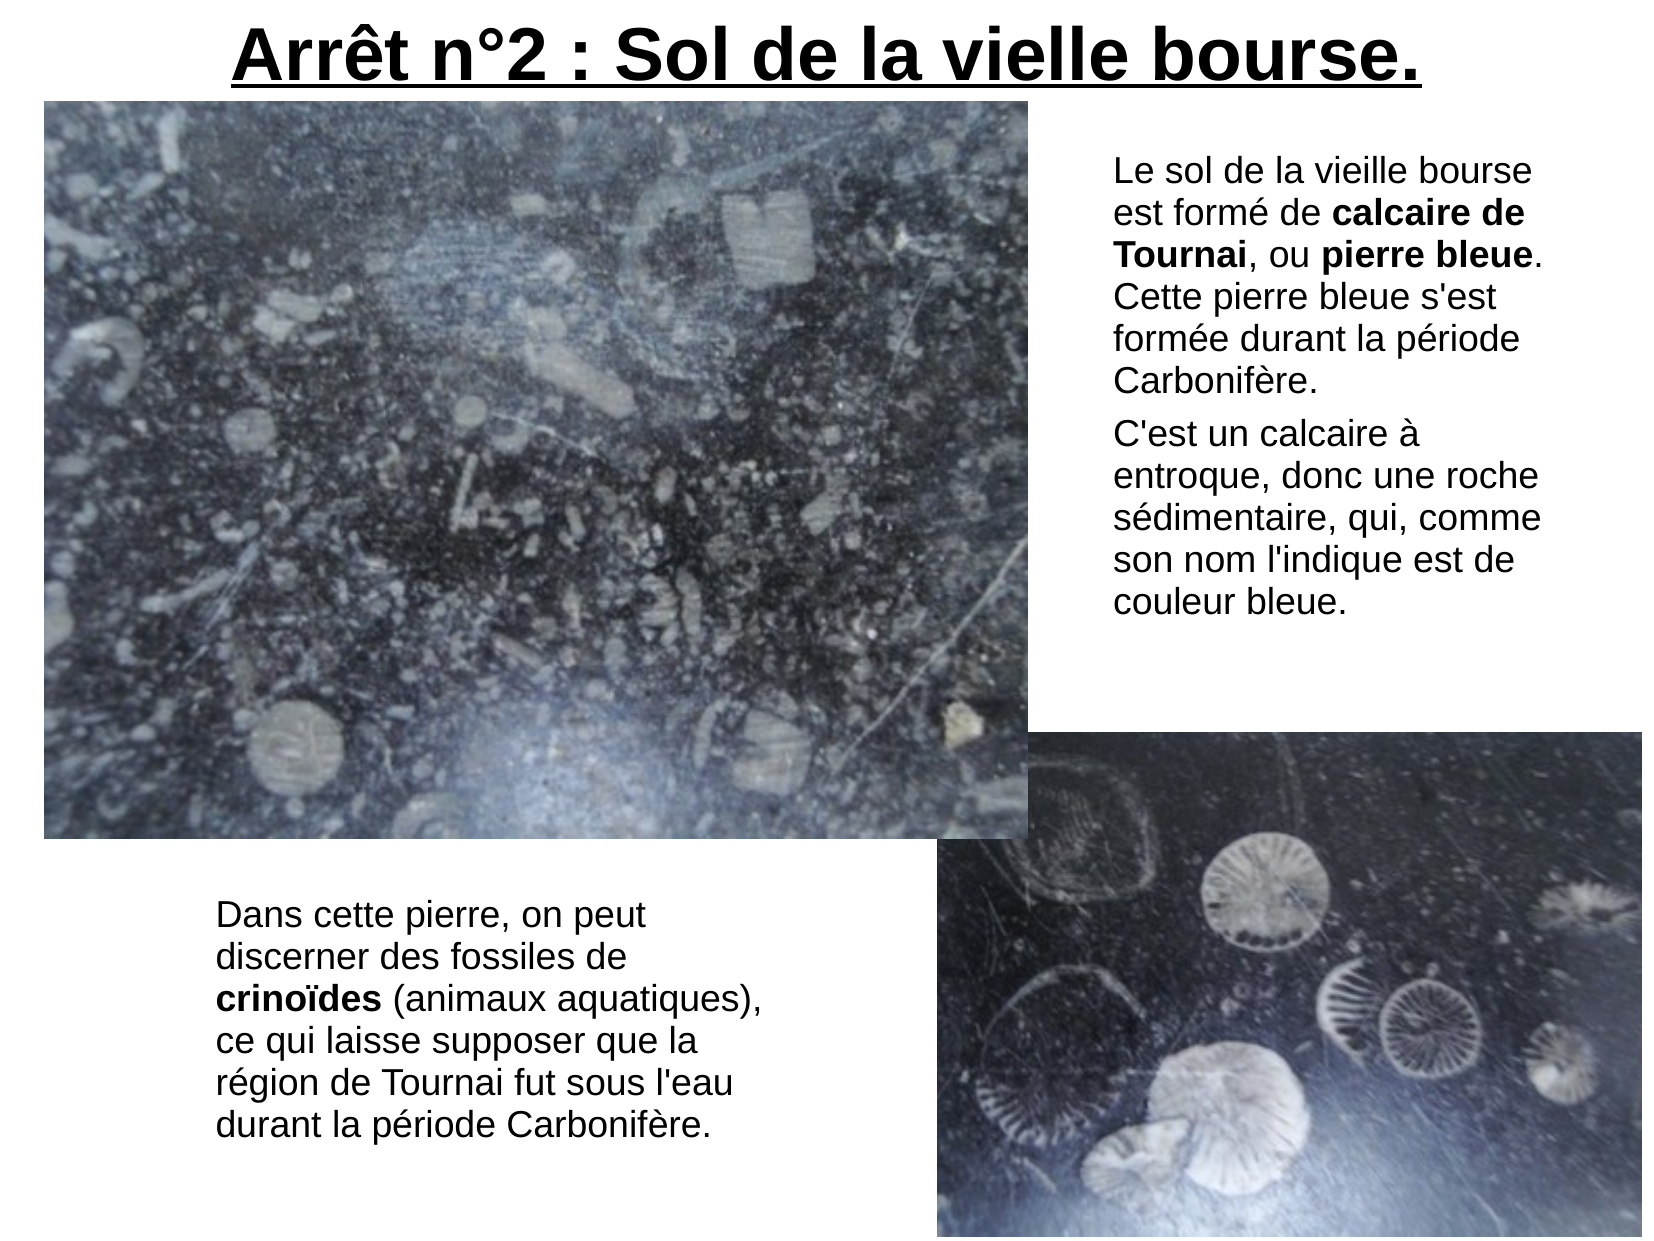

# Arrêt n°2 : Sol de la vielle bourse.
Le sol de la vieille bourse est formé de calcaire de Tournai, ou pierre bleue. Cette pierre bleue s'est formée durant la période Carbonifère.
C'est un calcaire à entroque, donc une roche sédimentaire, qui, comme son nom l'indique est de couleur bleue.
Dans cette pierre, on peut discerner des fossiles de crinoïdes (animaux aquatiques), ce qui laisse supposer que la région de Tournai fut sous l'eau durant la période Carbonifère.